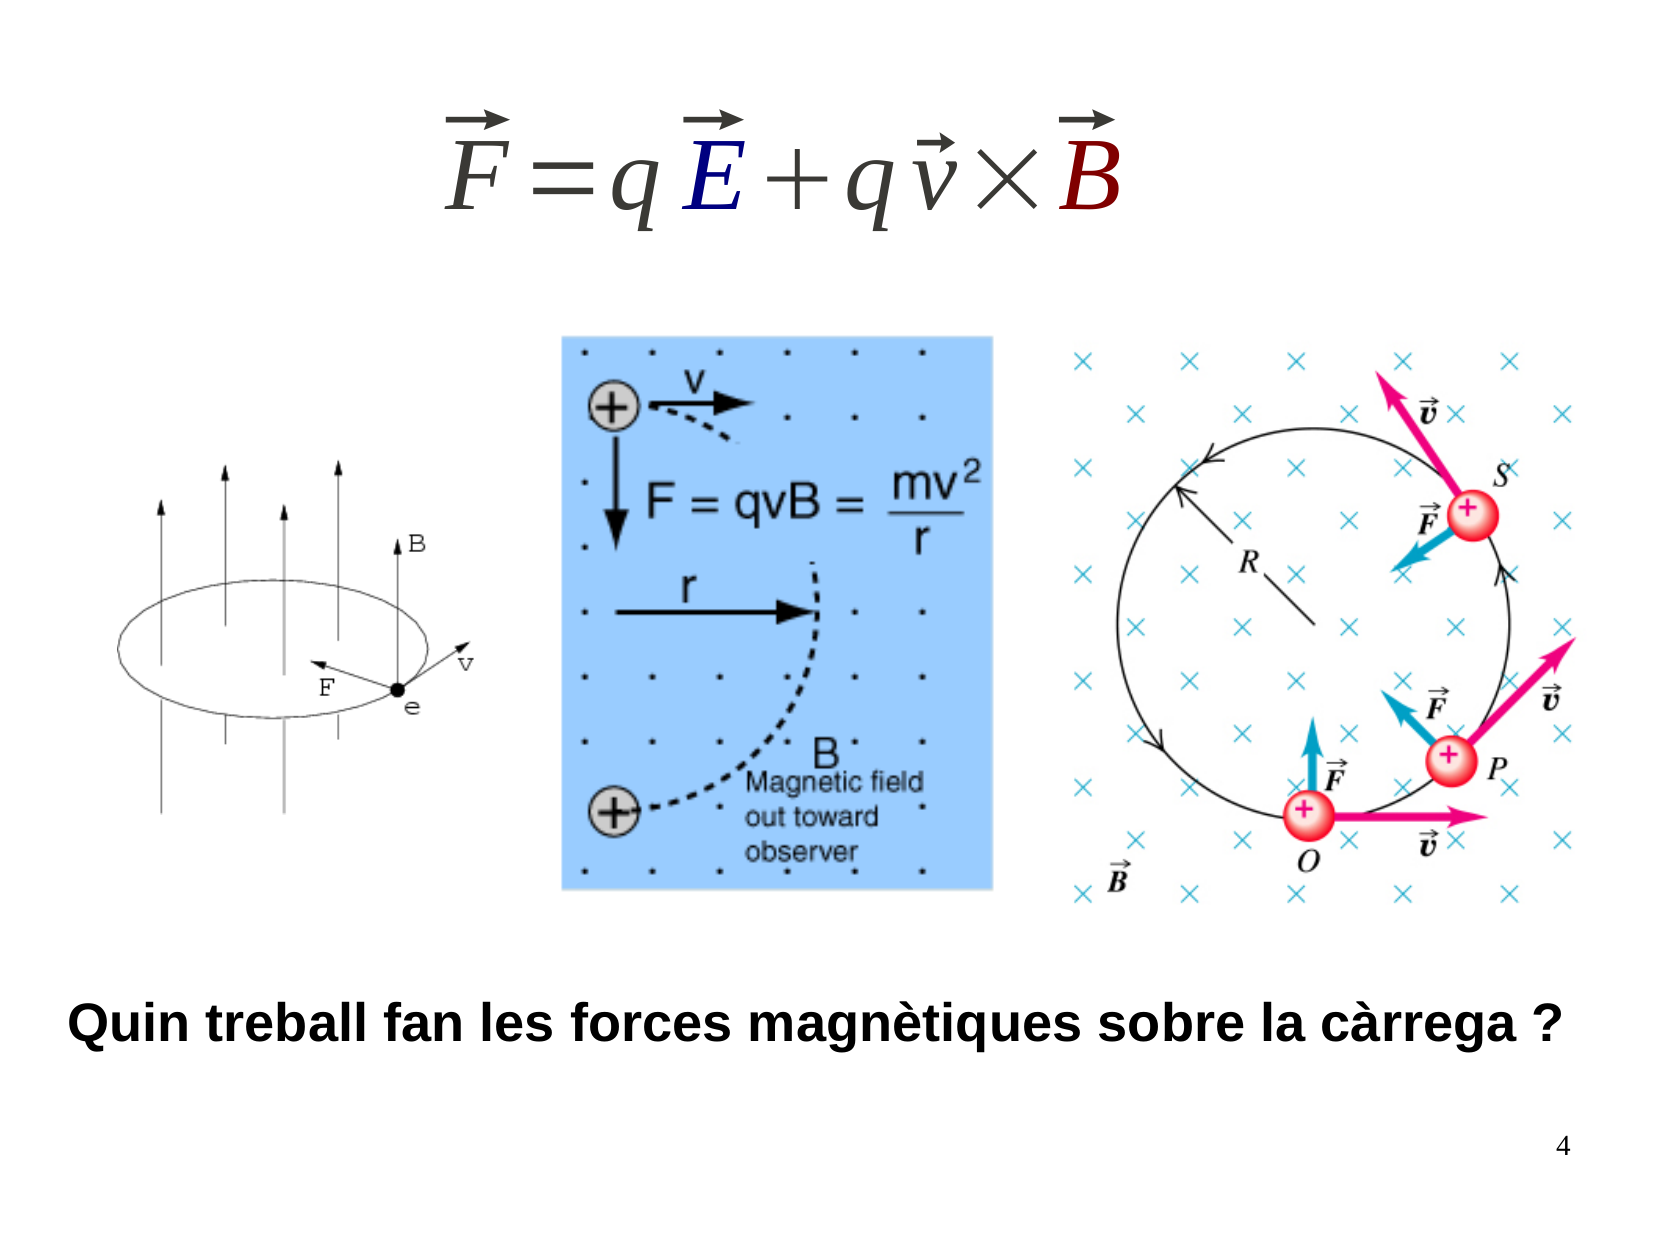

Quin treball fan les forces magnètiques sobre la càrrega ?
4